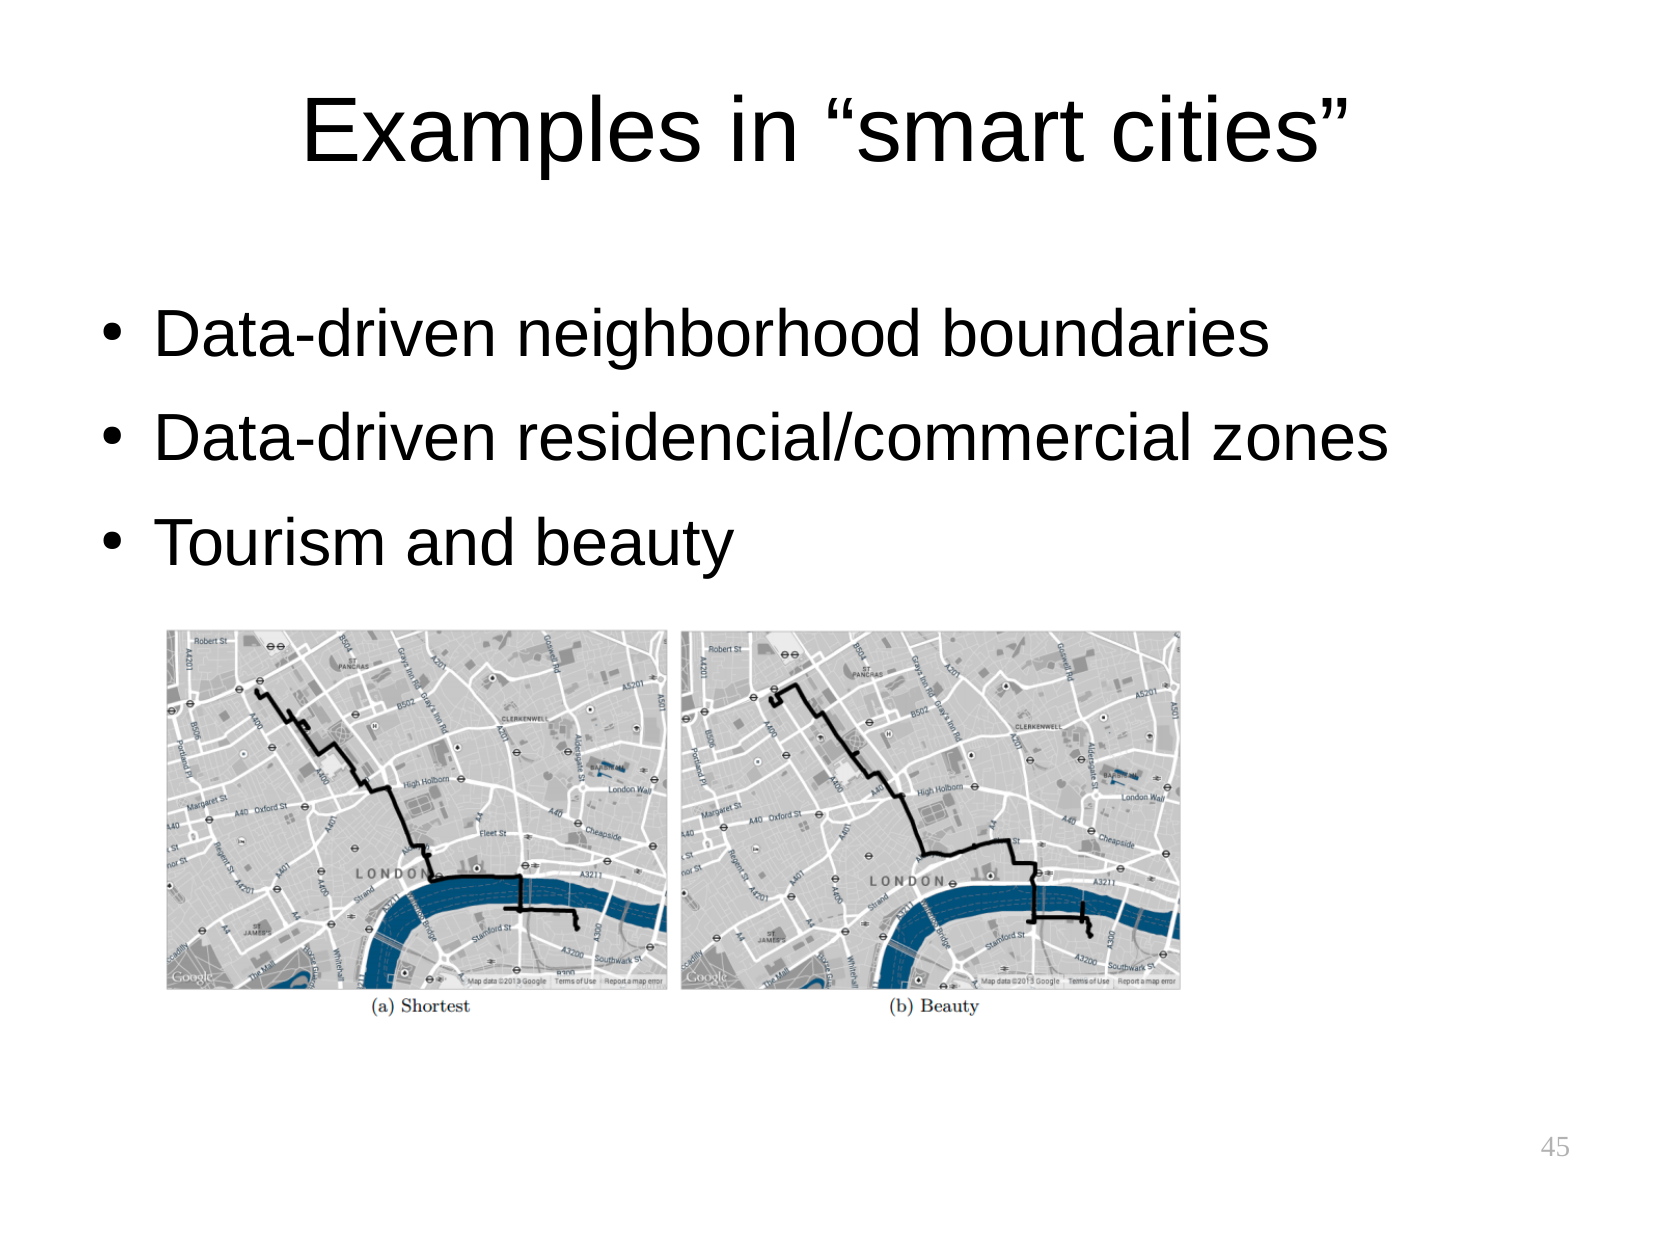

# Examples in “smart cities”
Data-driven neighborhood boundaries
Data-driven residencial/commercial zones
Tourism and beauty
45